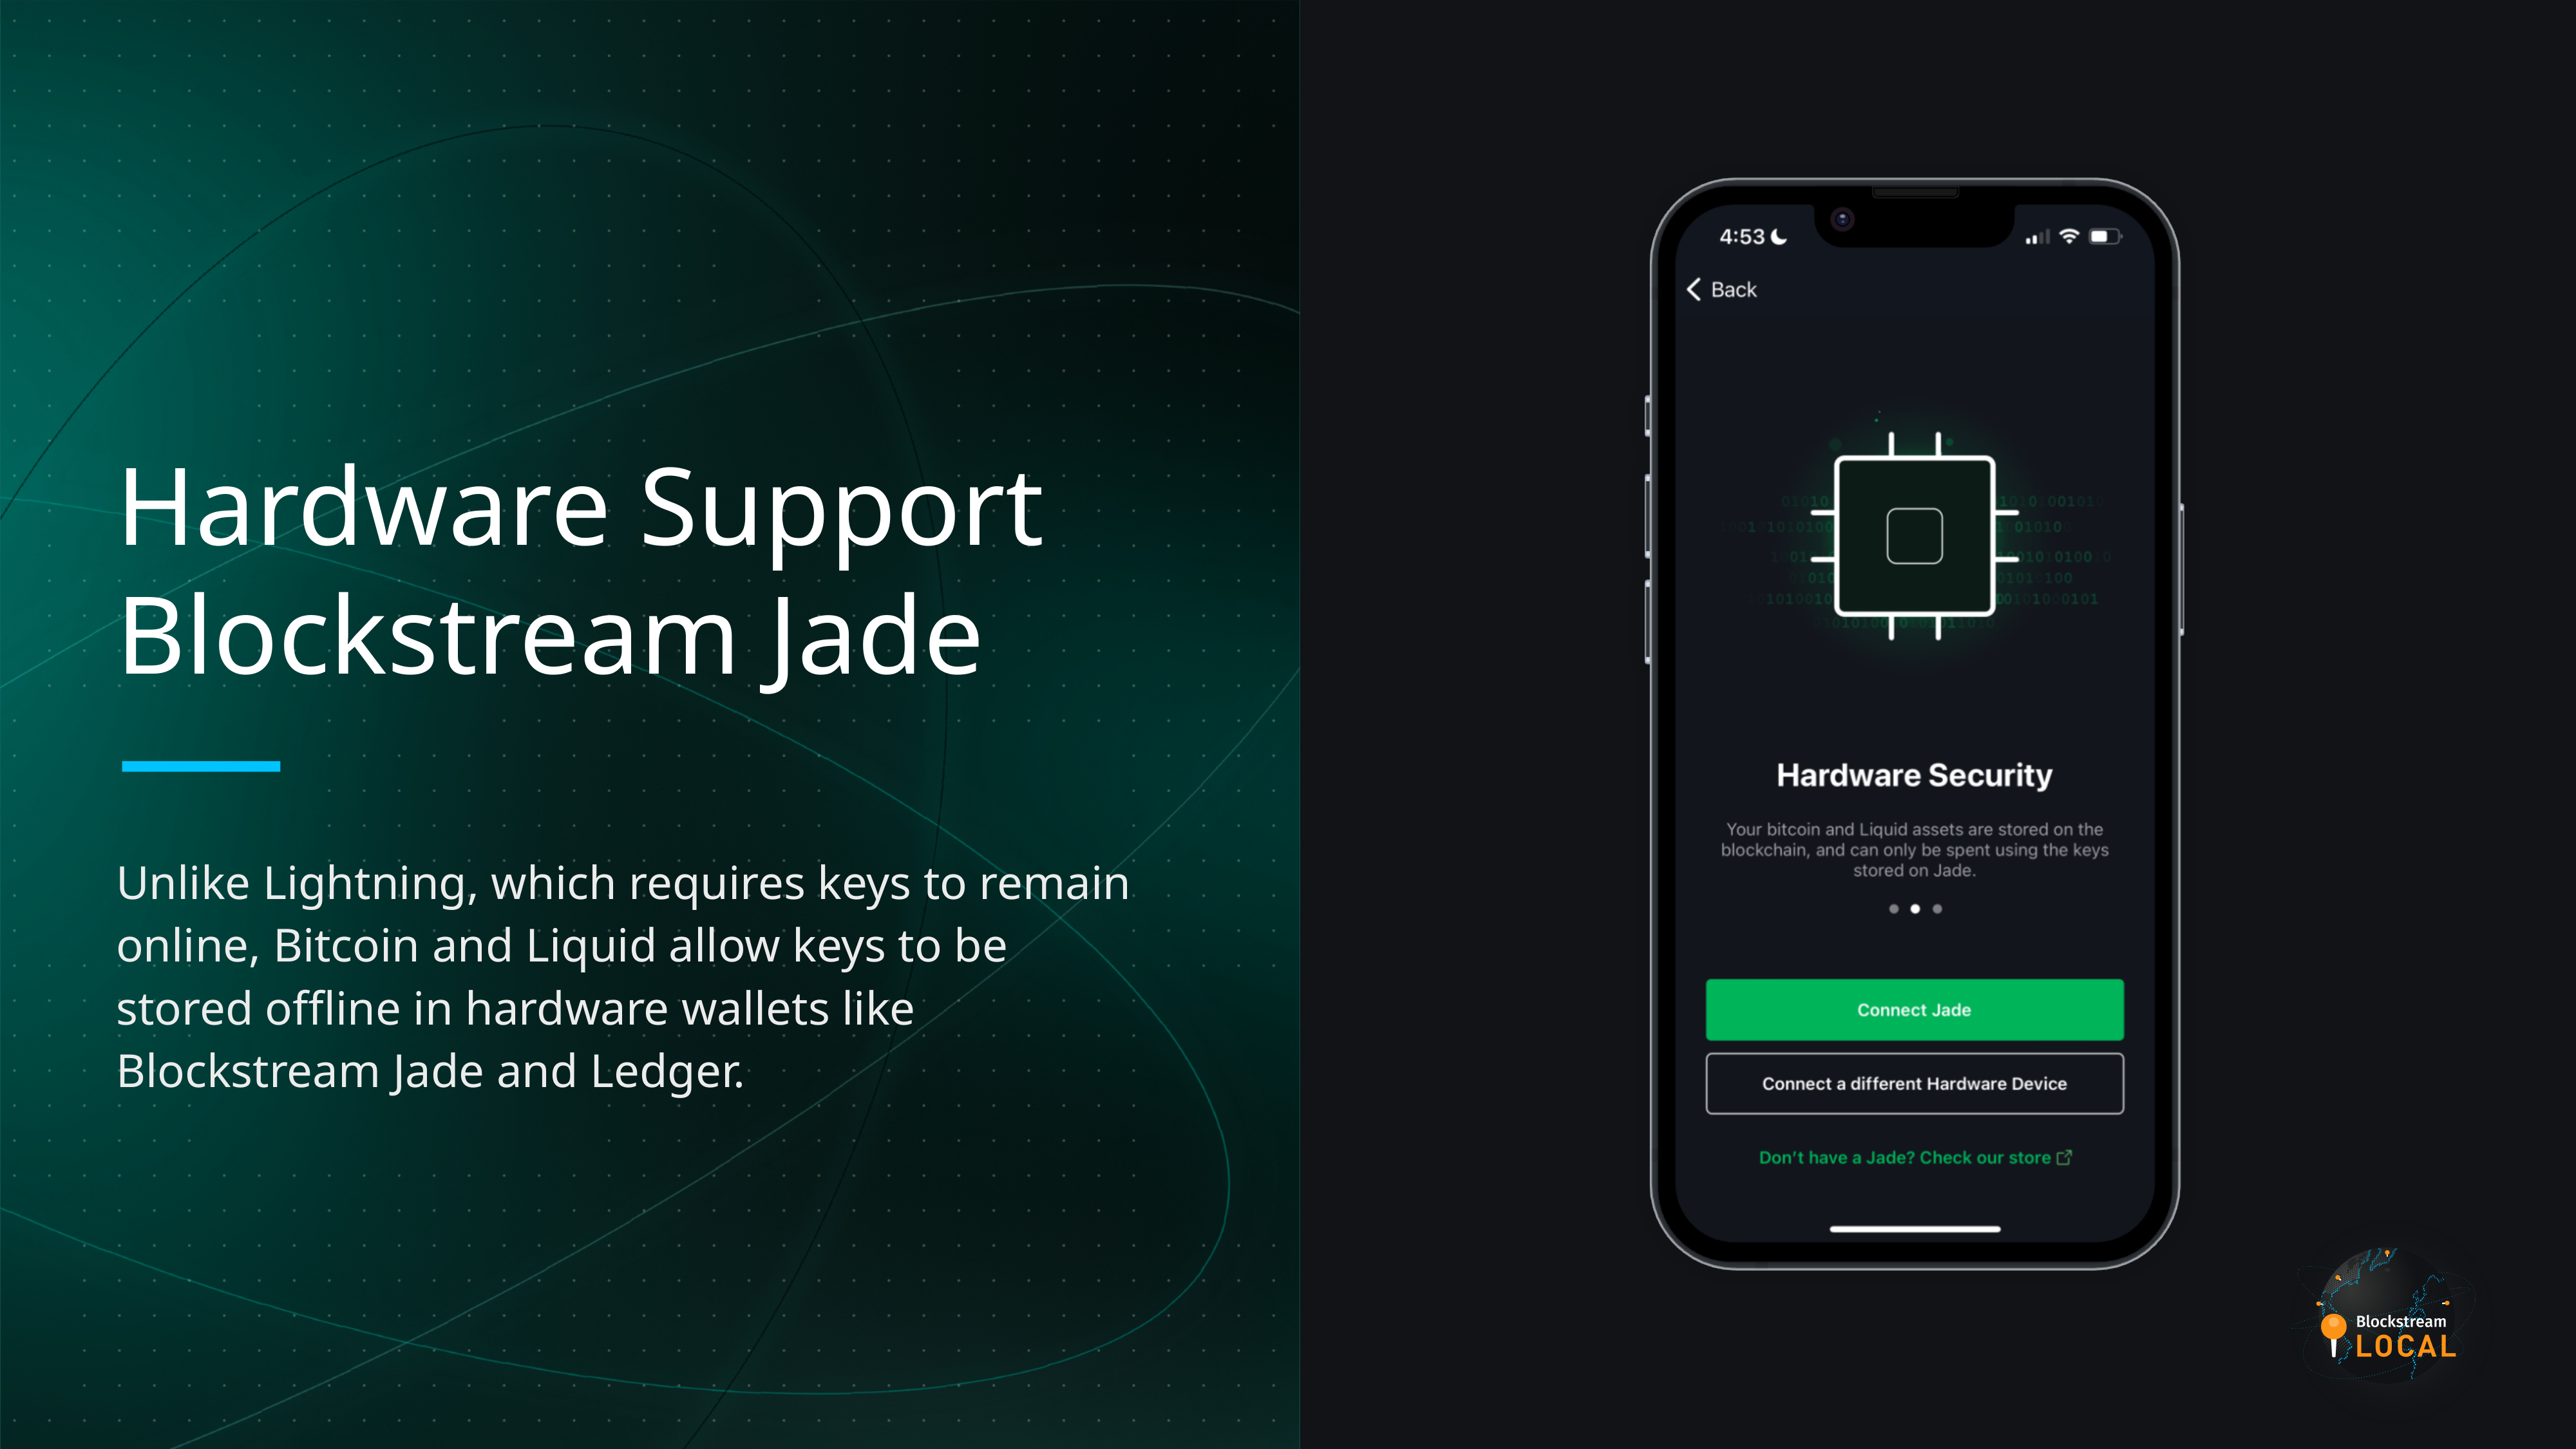

Hardware Support
Blockstream Jade
Unlike Lightning, which requires keys to remain online, Bitcoin and Liquid allow keys to be stored offline in hardware wallets like Blockstream Jade and Ledger.